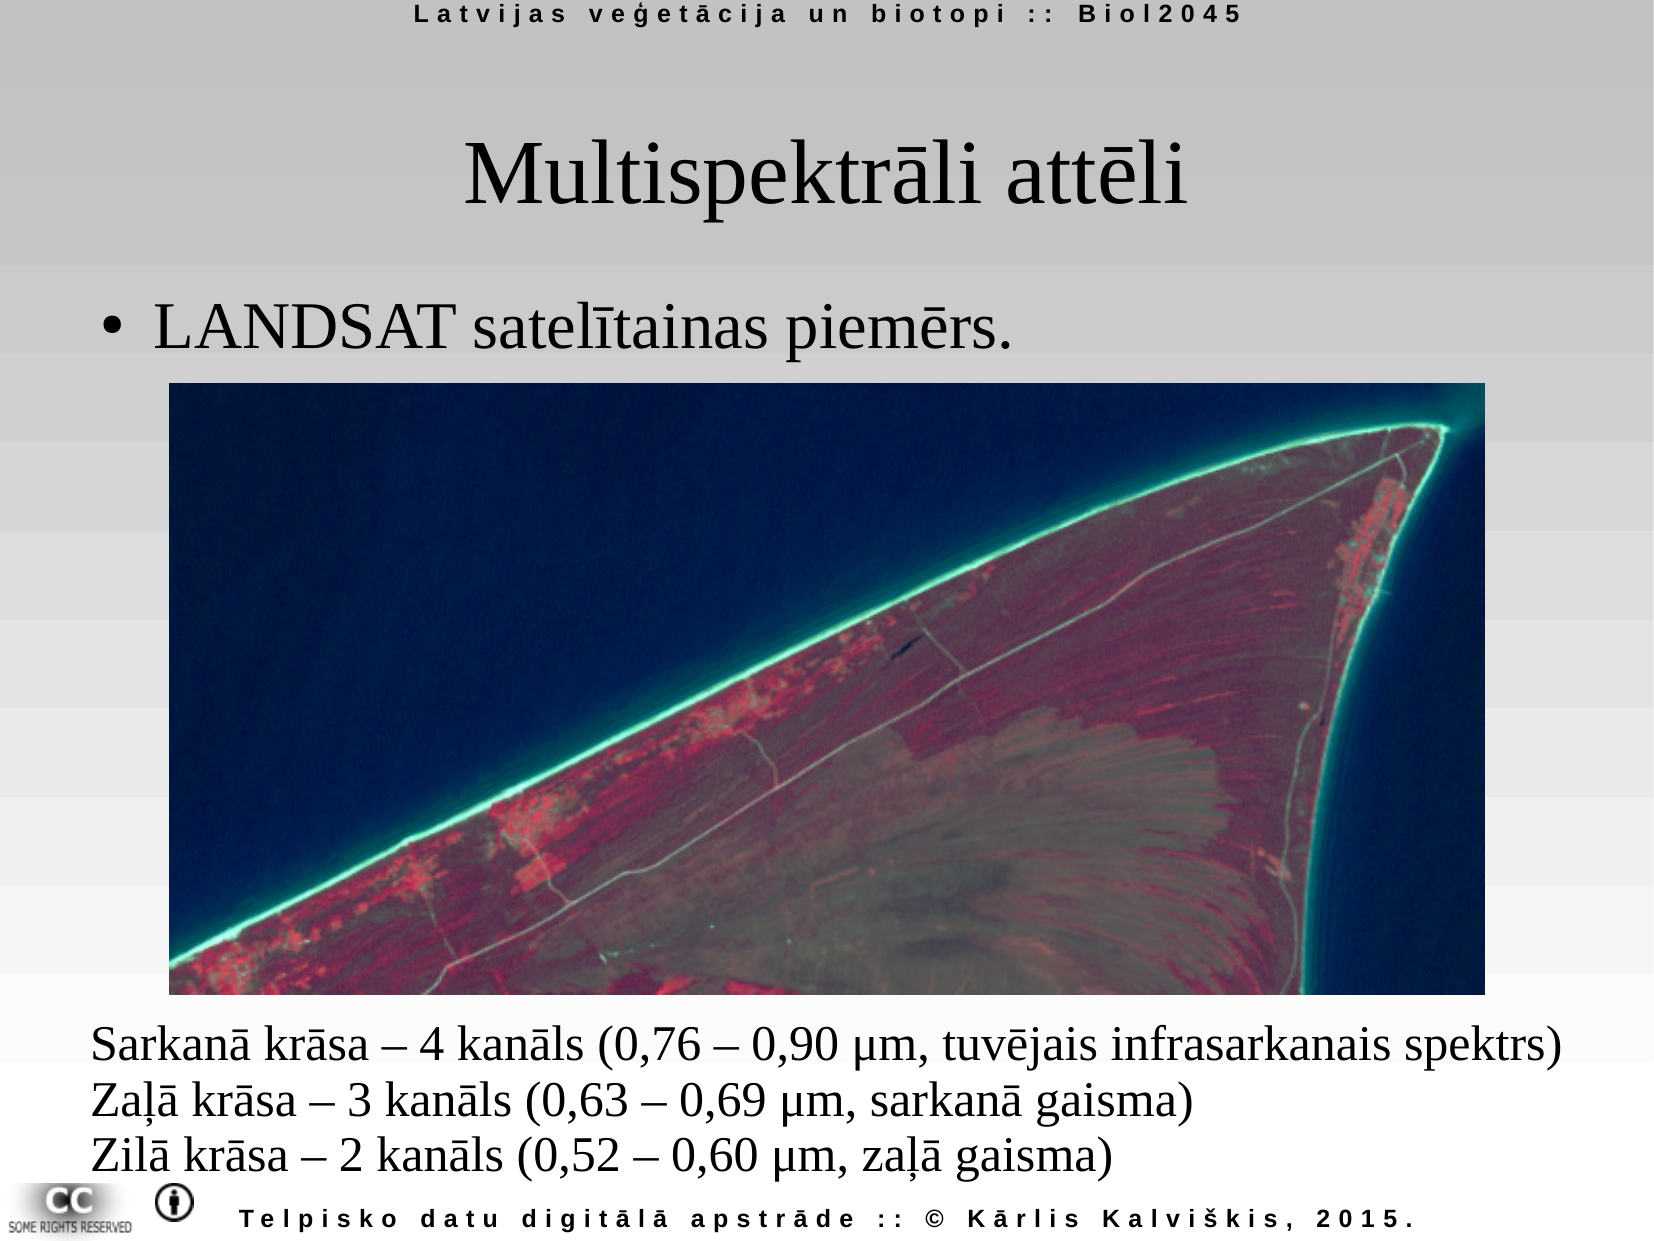

# Multispektrāli attēli
LANDSAT satelītainas piemērs.
Sarkanā krāsa – 4 kanāls (0,76 – 0,90 μm, tuvējais infrasarkanais spektrs)
Zaļā krāsa – 3 kanāls (0,63 – 0,69 μm, sarkanā gaisma)
Zilā krāsa – 2 kanāls (0,52 – 0,60 μm, zaļā gaisma)